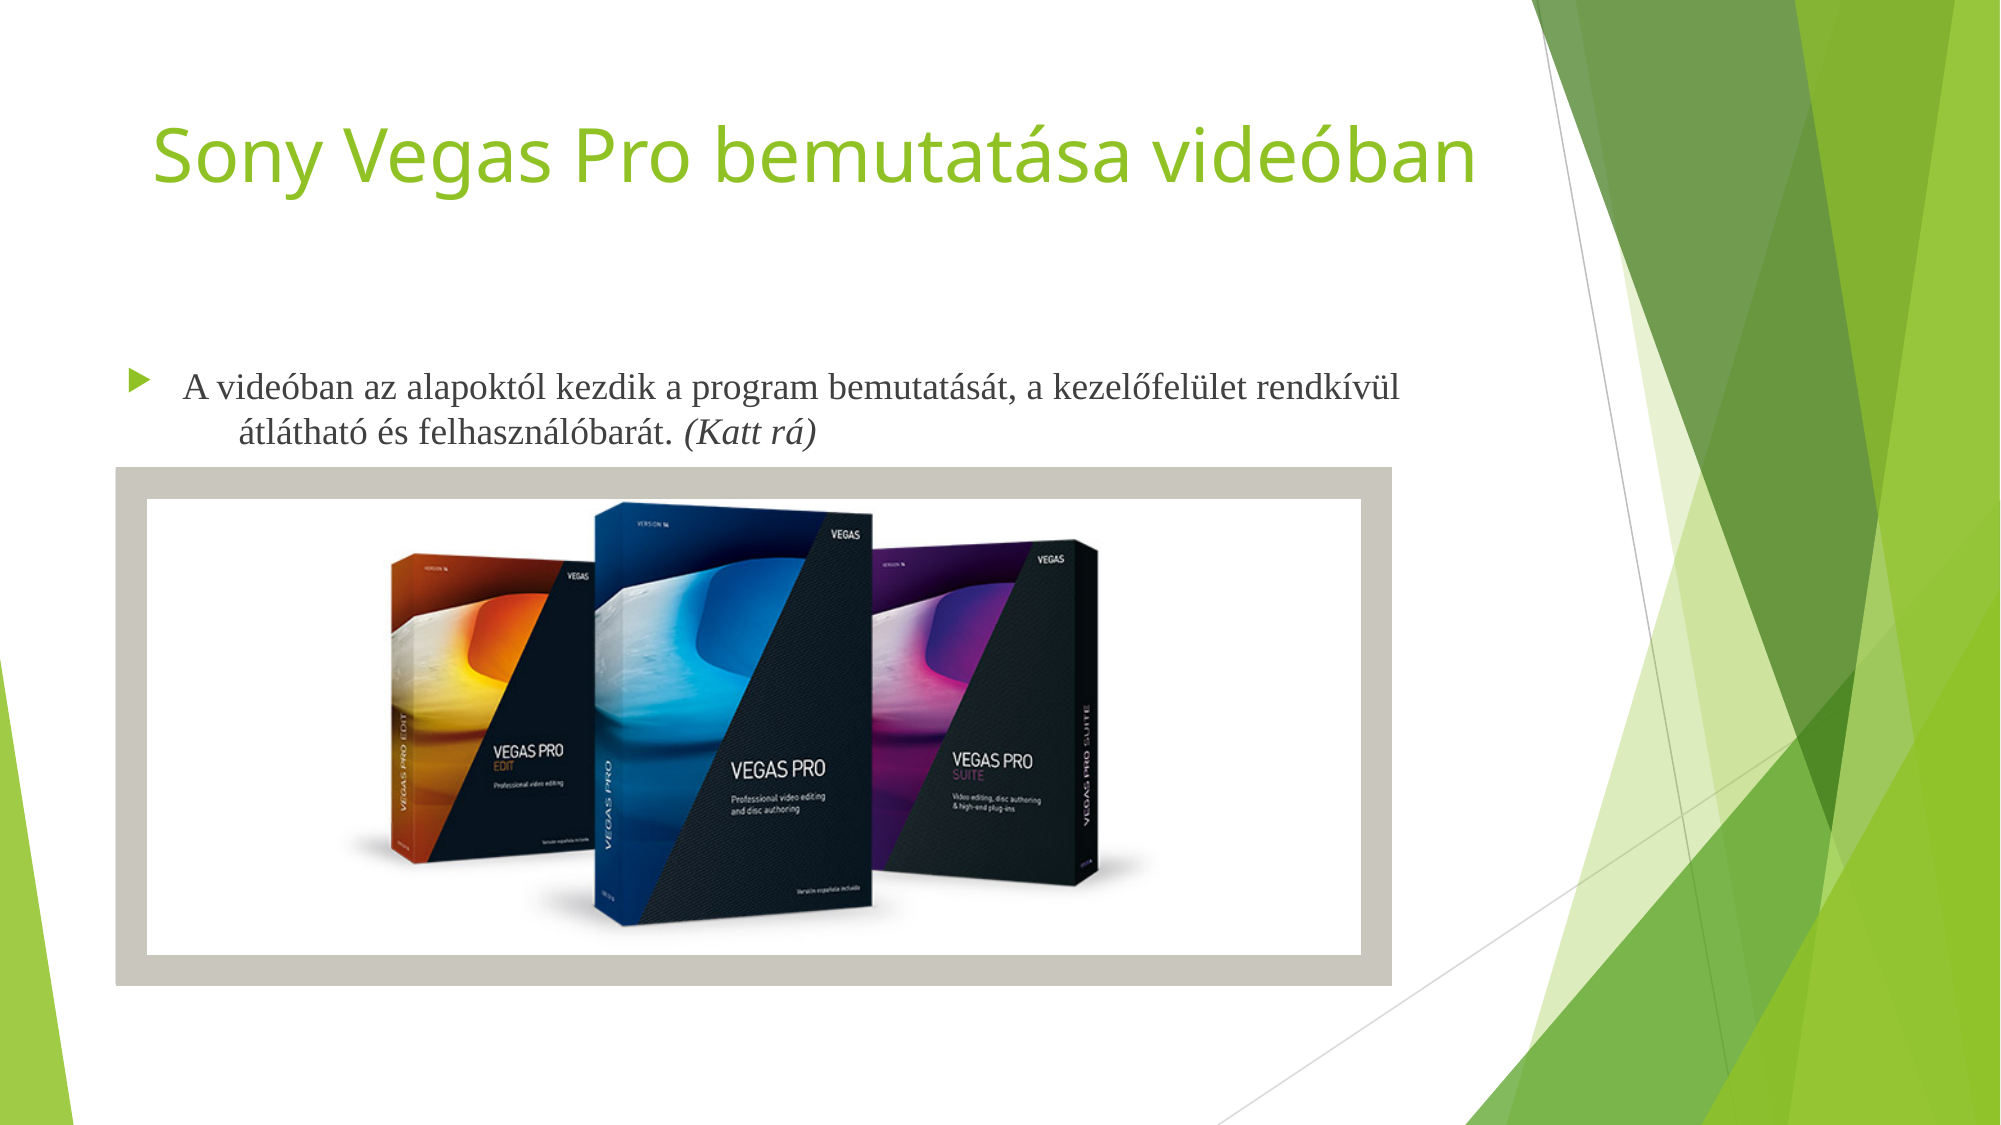

# Sony Vegas Pro bemutatása videóban
A videóban az alapoktól kezdik a program bemutatását, a kezelőfelület rendkívül átlátható és felhasználóbarát. (Katt rá)